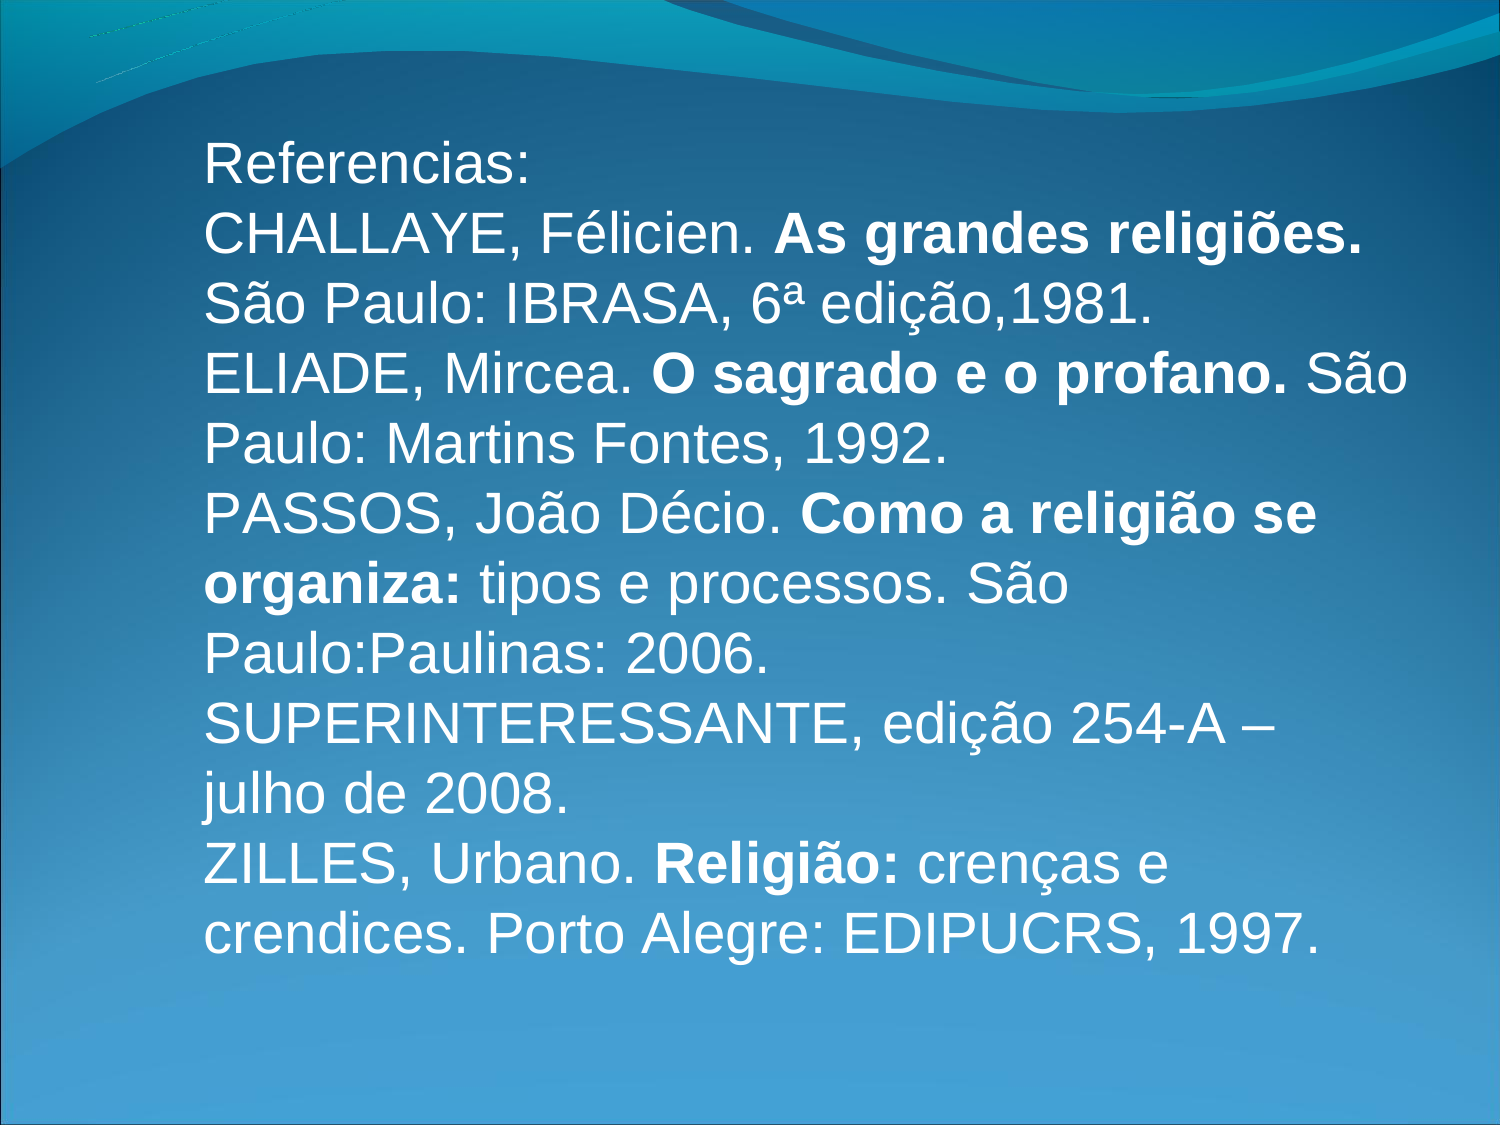

Referencias:
CHALLAYE, Félicien. As grandes religiões. São Paulo: IBRASA, 6ª edição,1981.
ELIADE, Mircea. O sagrado e o profano. São Paulo: Martins Fontes, 1992.
PASSOS, João Décio. Como a religião se organiza: tipos e processos. São
Paulo:Paulinas: 2006.
SUPERINTERESSANTE, edição 254-A – julho de 2008.
ZILLES, Urbano. Religião: crenças e crendices. Porto Alegre: EDIPUCRS, 1997.